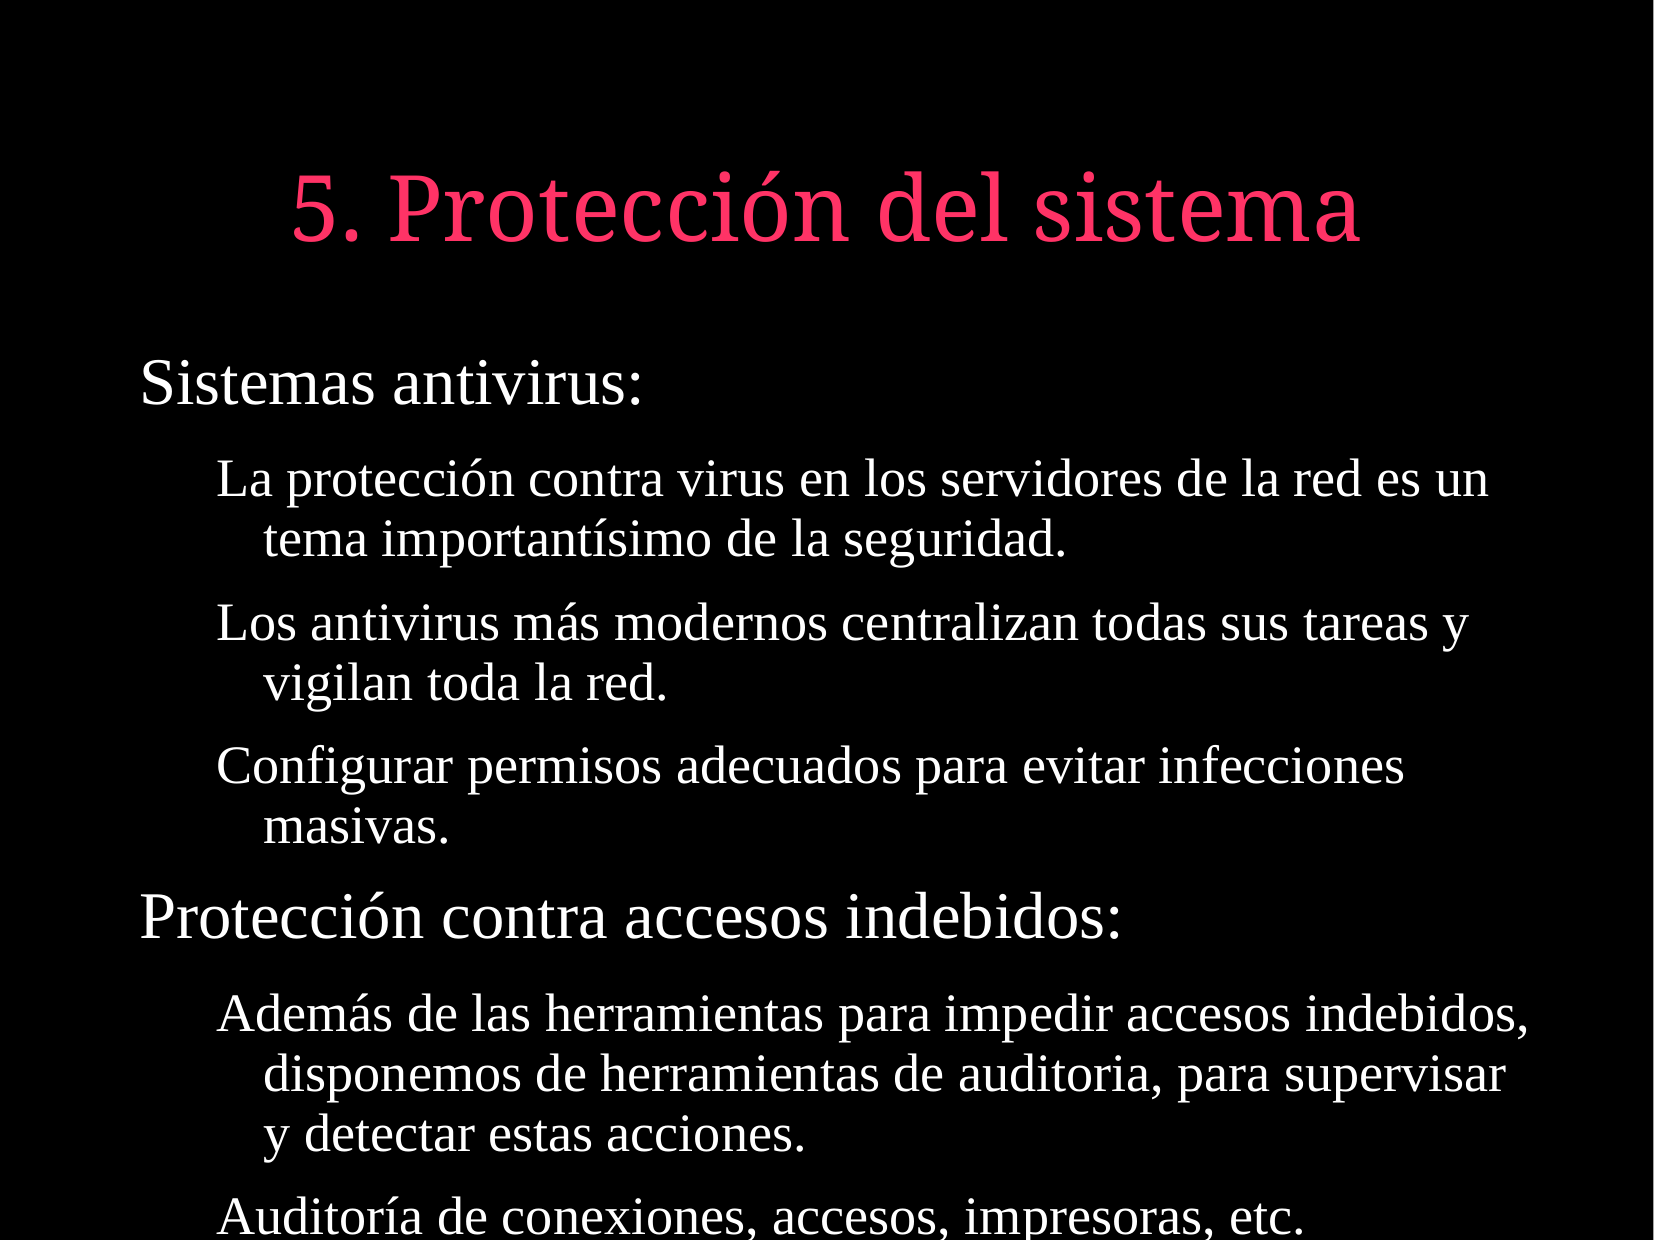

# 5. Protección del sistema
Sistemas antivirus:
La protección contra virus en los servidores de la red es un tema importantísimo de la seguridad.
Los antivirus más modernos centralizan todas sus tareas y vigilan toda la red.
Configurar permisos adecuados para evitar infecciones masivas.
Protección contra accesos indebidos:
Además de las herramientas para impedir accesos indebidos, disponemos de herramientas de auditoria, para supervisar y detectar estas acciones.
Auditoría de conexiones, accesos, impresoras, etc.